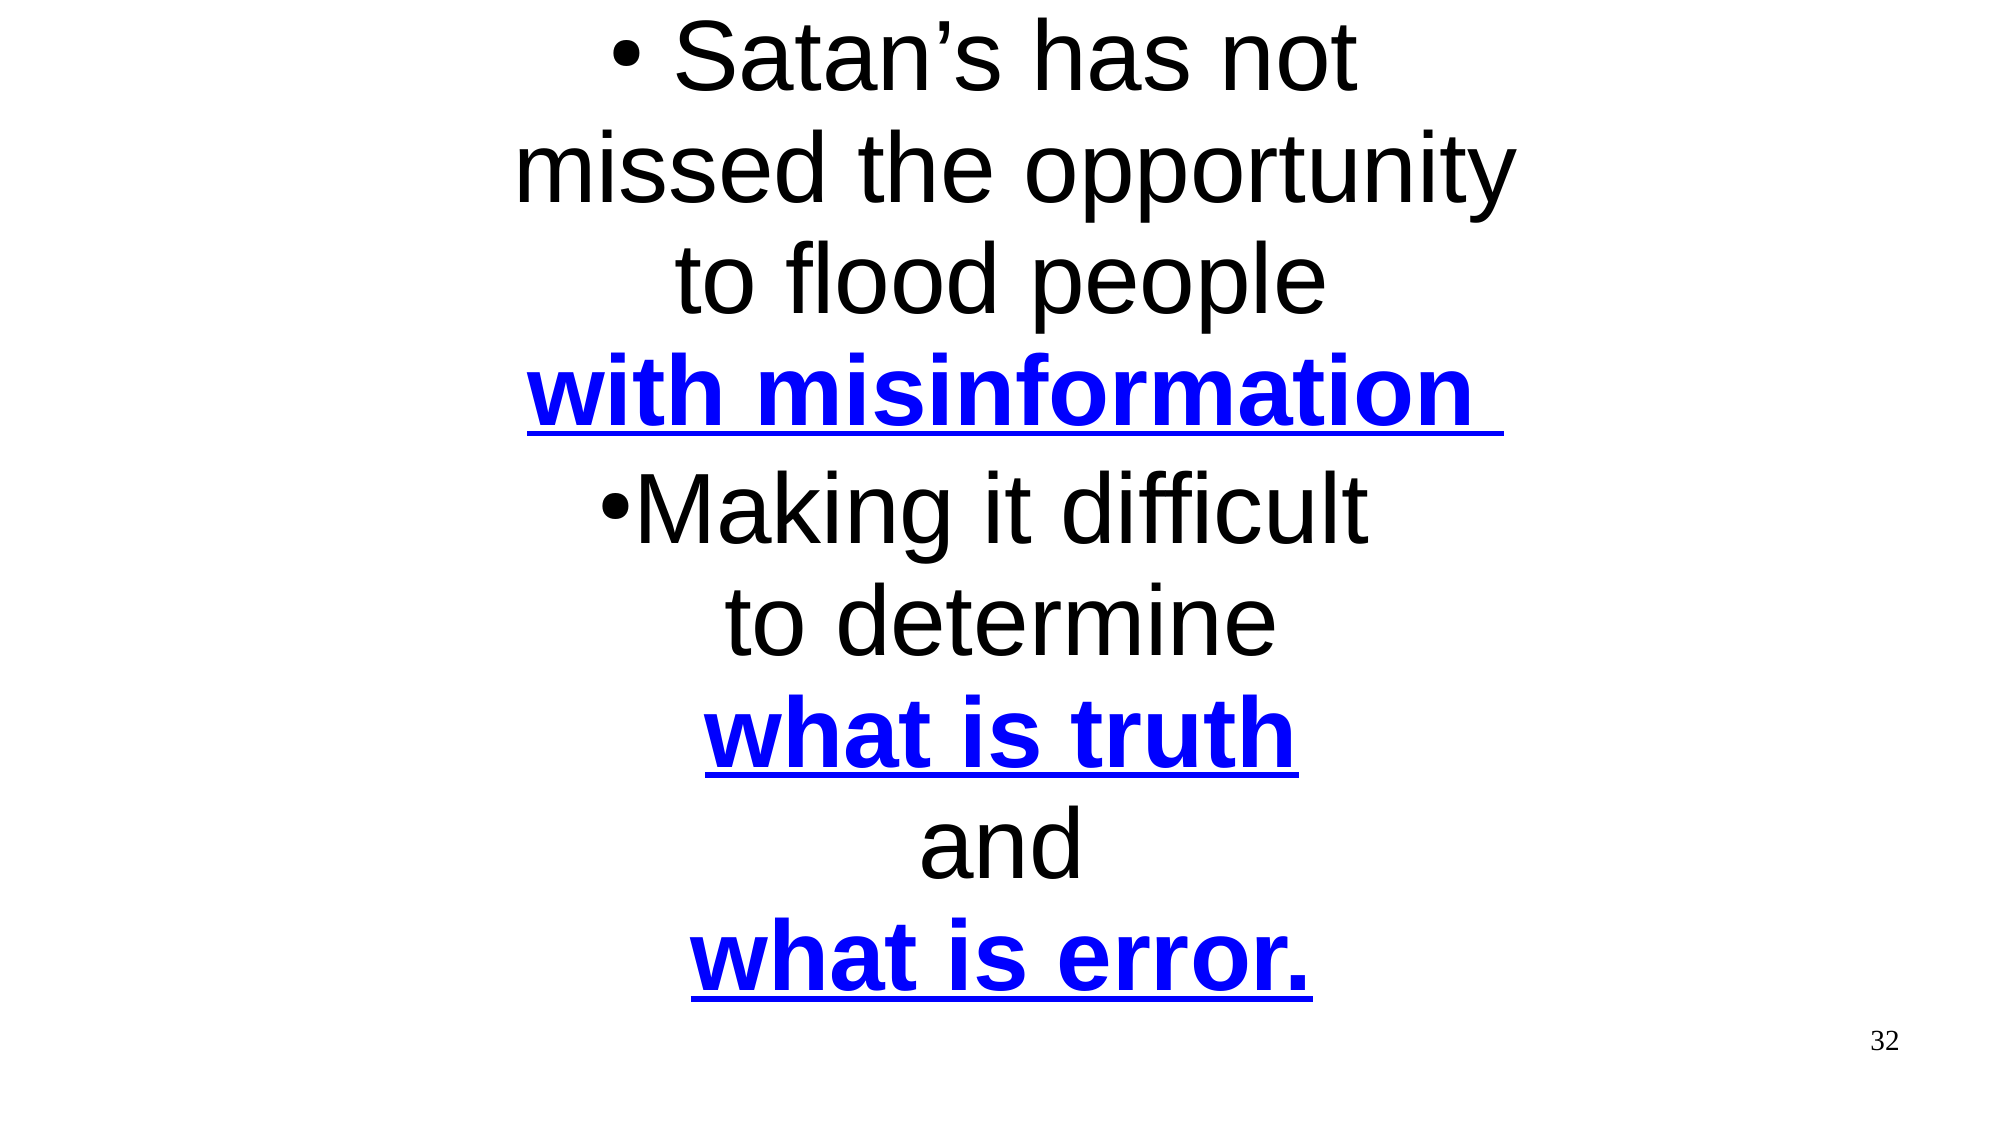

# Satan’s has not missed the opportunity to flood people with misinformation
Making it difficult
to determine
what is truth
and
what is error.
32